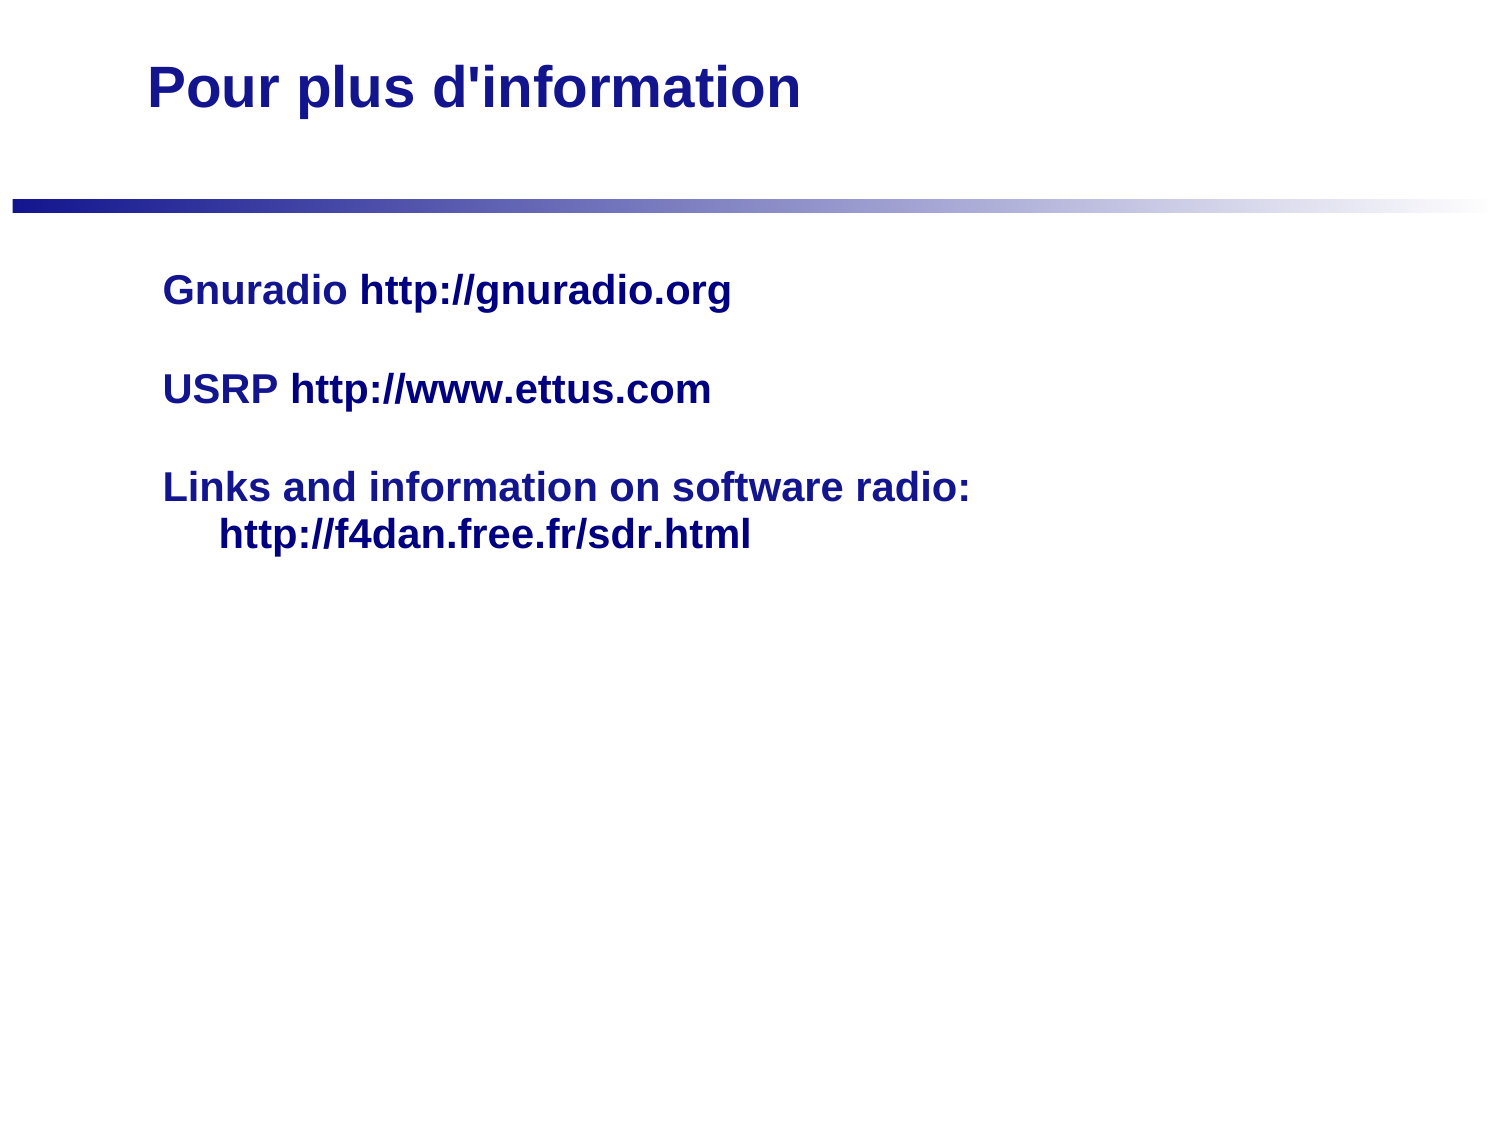

# Pour plus d'information
Gnuradio http://gnuradio.org
USRP http://www.ettus.com
Links and information on software radio: http://f4dan.free.fr/sdr.html